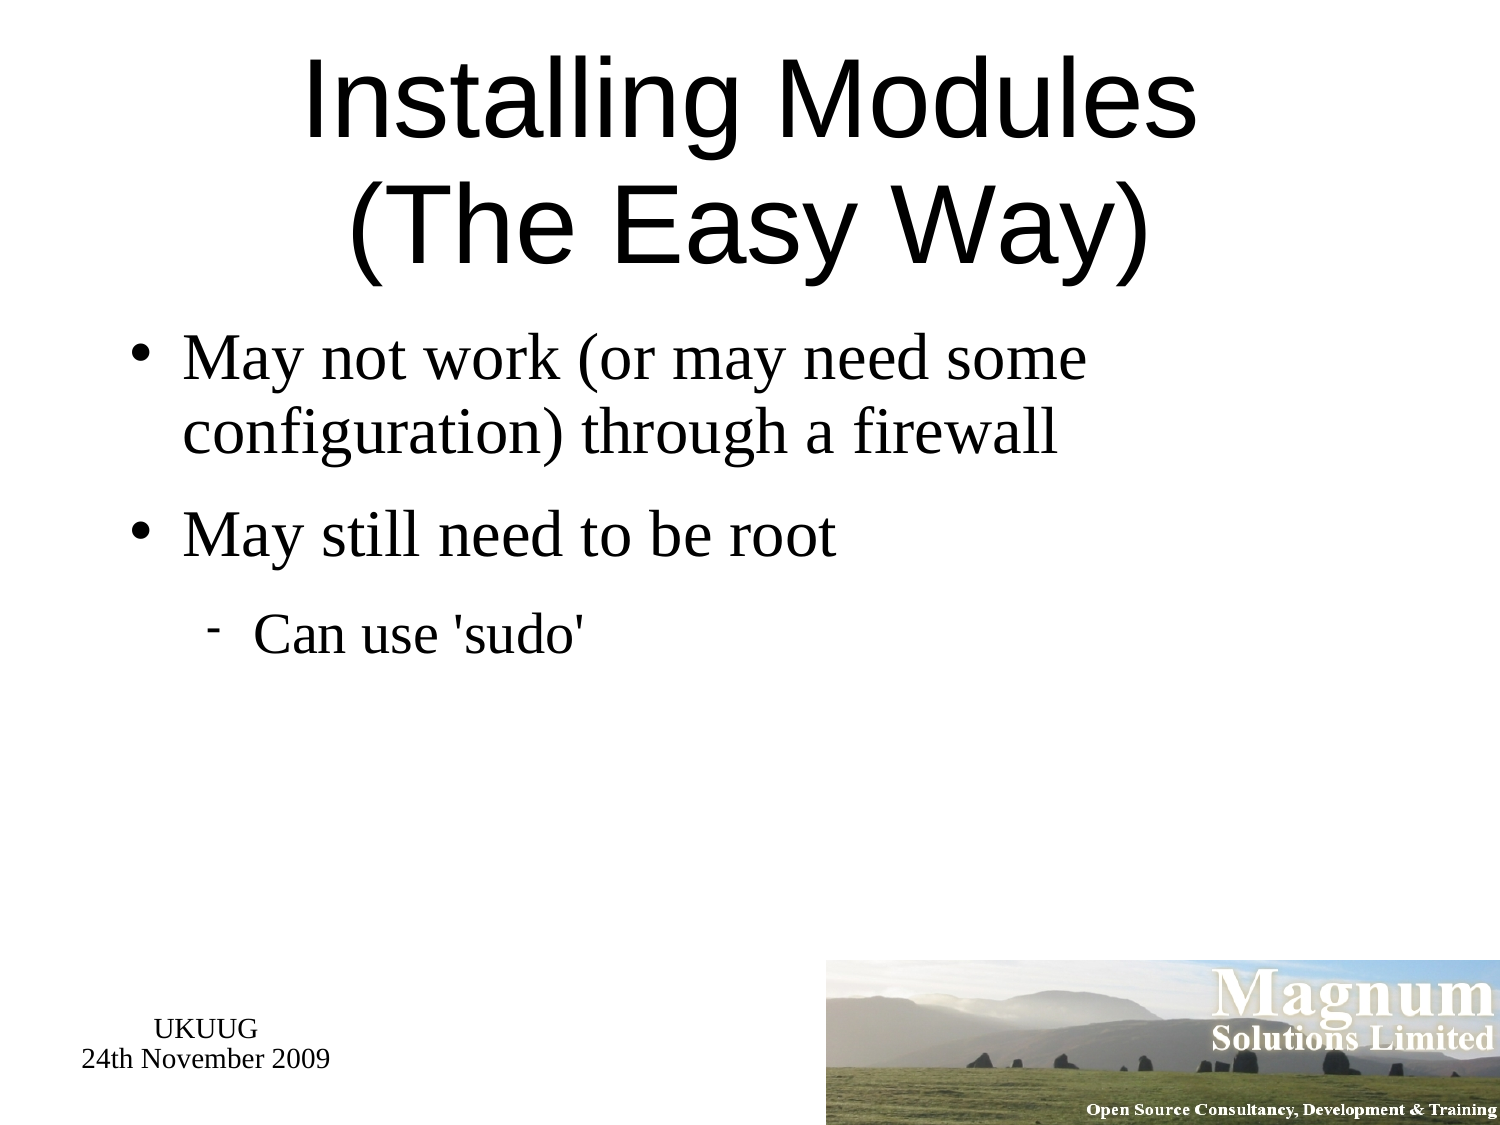

# Installing Modules (The Easy Way)
May not work (or may need some configuration) through a firewall
May still need to be root
Can use 'sudo'